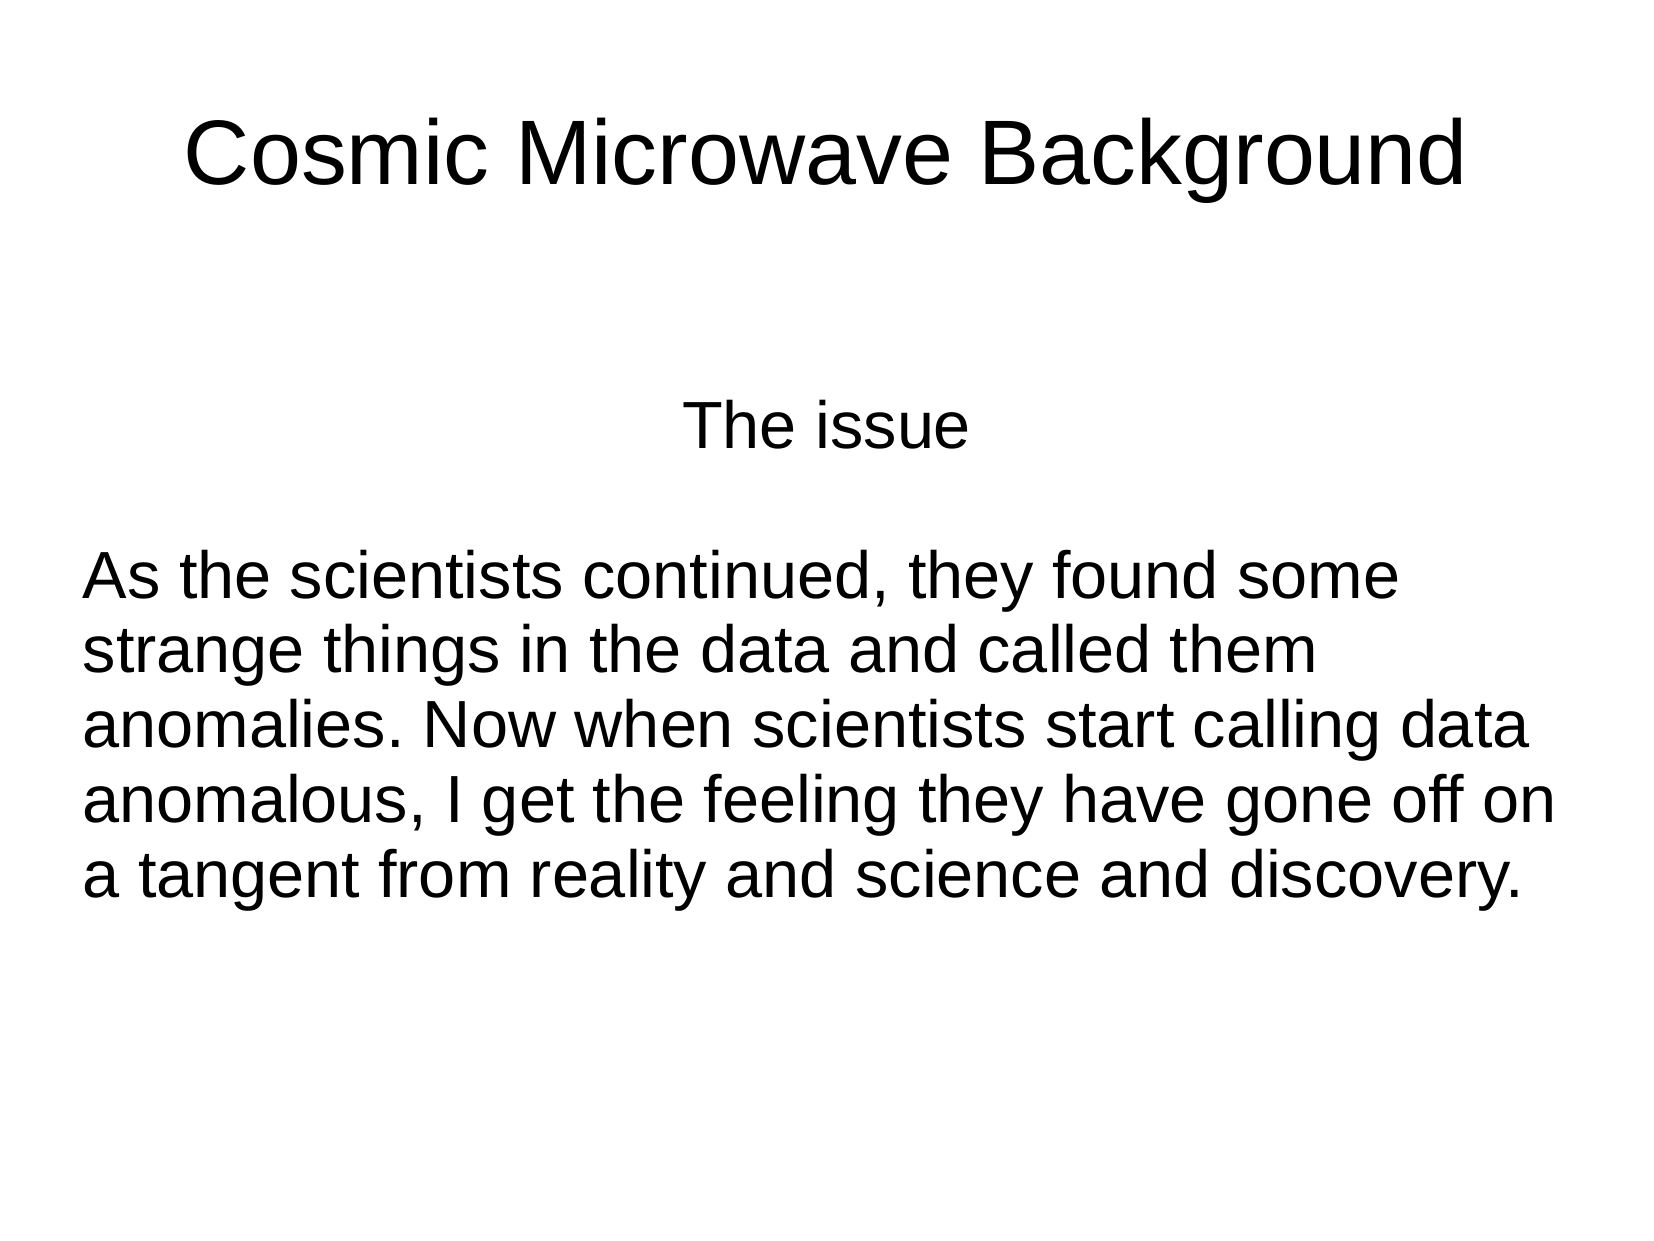

# Cosmic Microwave Background
The issue
As the scientists continued, they found some strange things in the data and called them anomalies. Now when scientists start calling data anomalous, I get the feeling they have gone off on a tangent from reality and science and discovery.